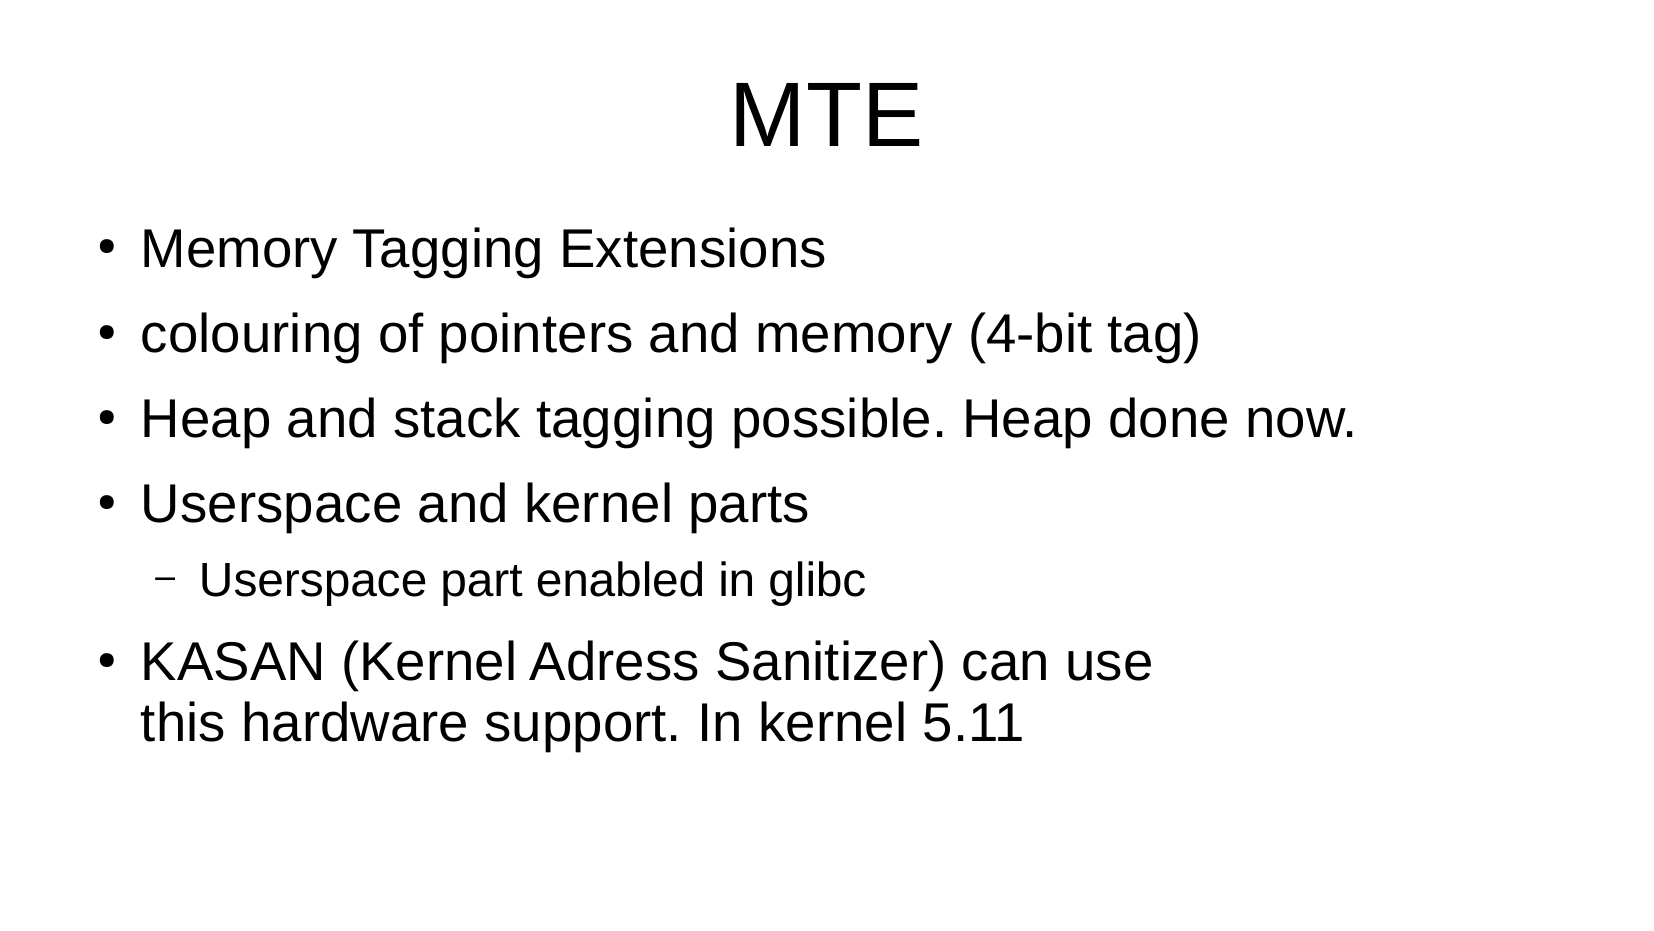

# MTE
Memory Tagging Extensions
colouring of pointers and memory (4-bit tag)
Heap and stack tagging possible. Heap done now.
Userspace and kernel parts
Userspace part enabled in glibc
KASAN (Kernel Adress Sanitizer) can use
this hardware support. In kernel 5.11